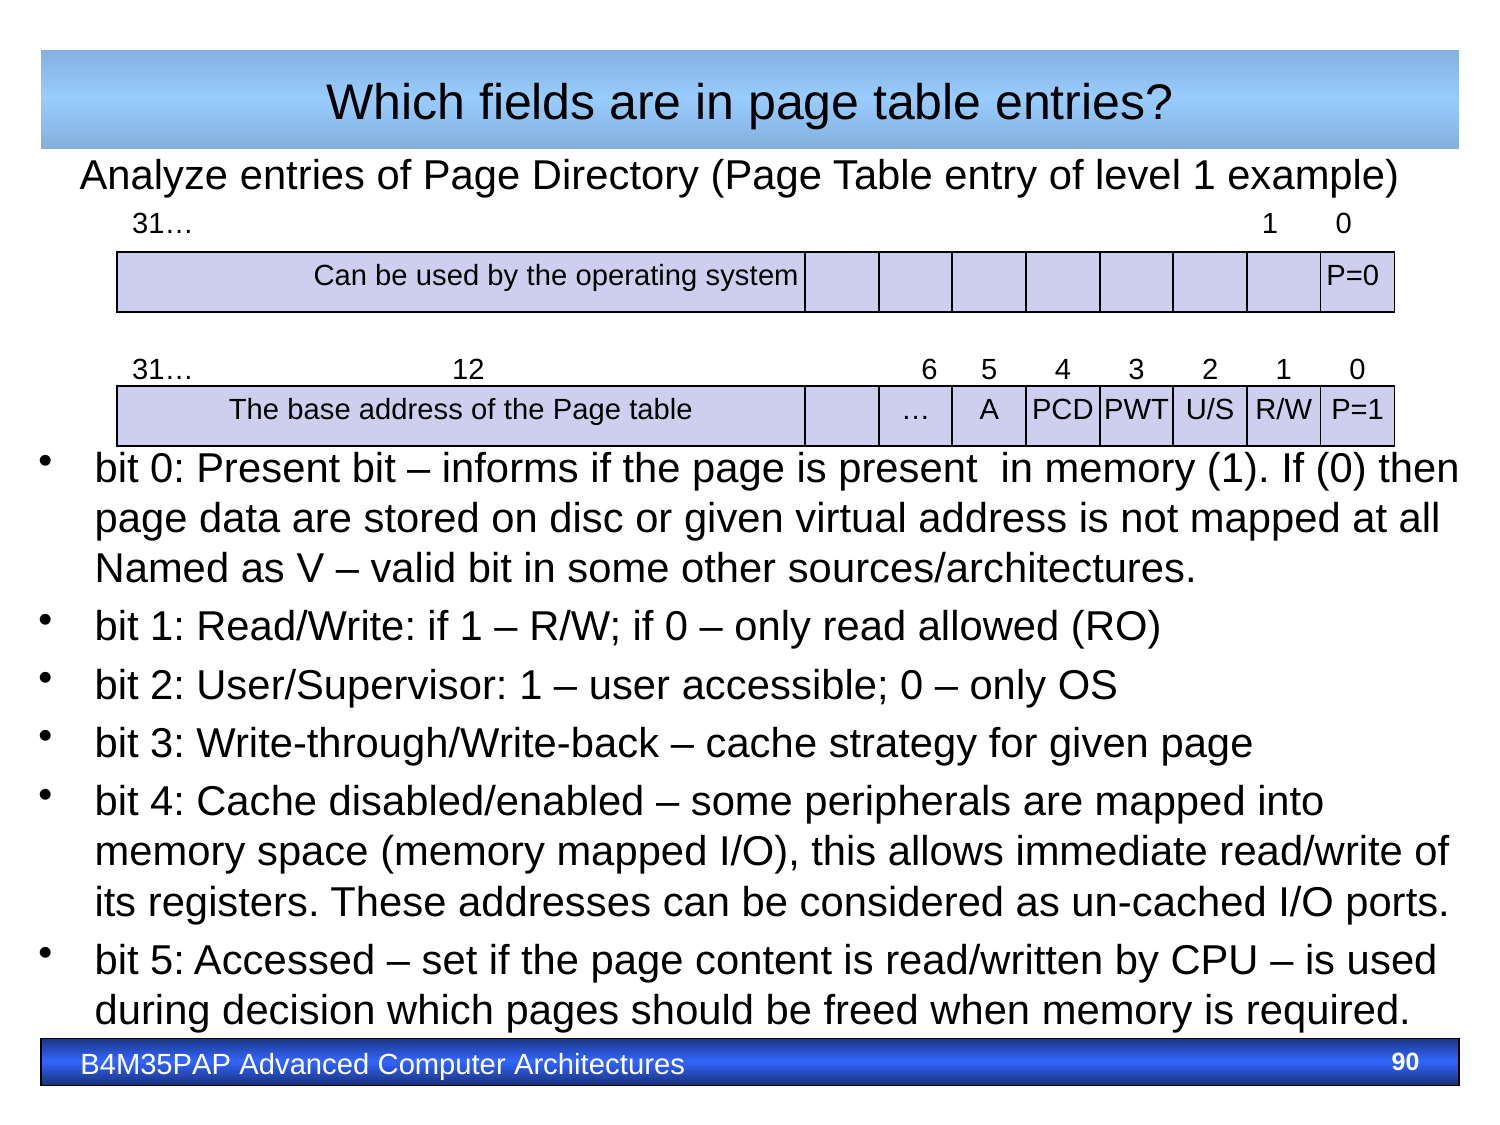

# Which fields are in page table entries?
Analyze entries of Page Directory (Page Table entry of level 1 example)
| 31… | | | | | | | 1 | 0 |
| --- | --- | --- | --- | --- | --- | --- | --- | --- |
| Can be used by the operating system | | | | | | | | P=0 |
| 31… 12 | | 6 | 5 | 4 | 3 | 2 | 1 | 0 |
| --- | --- | --- | --- | --- | --- | --- | --- | --- |
| The base address of the Page table | | … | A | PCD | PWT | U/S | R/W | P=1 |
bit 0: Present bit – informs if the page is present in memory (1). If (0) then page data are stored on disc or given virtual address is not mapped at all
Named as V – valid bit in some other sources/architectures.
bit 1: Read/Write: if 1 – R/W; if 0 – only read allowed (RO)
bit 2: User/Supervisor: 1 – user accessible; 0 – only OS
bit 3: Write-through/Write-back – cache strategy for given page
bit 4: Cache disabled/enabled – some peripherals are mapped into memory space (memory mapped I/O), this allows immediate read/write of its registers. These addresses can be considered as un-cached I/O ports.
bit 5: Accessed – set if the page content is read/written by CPU – is used during decision which pages should be freed when memory is required.